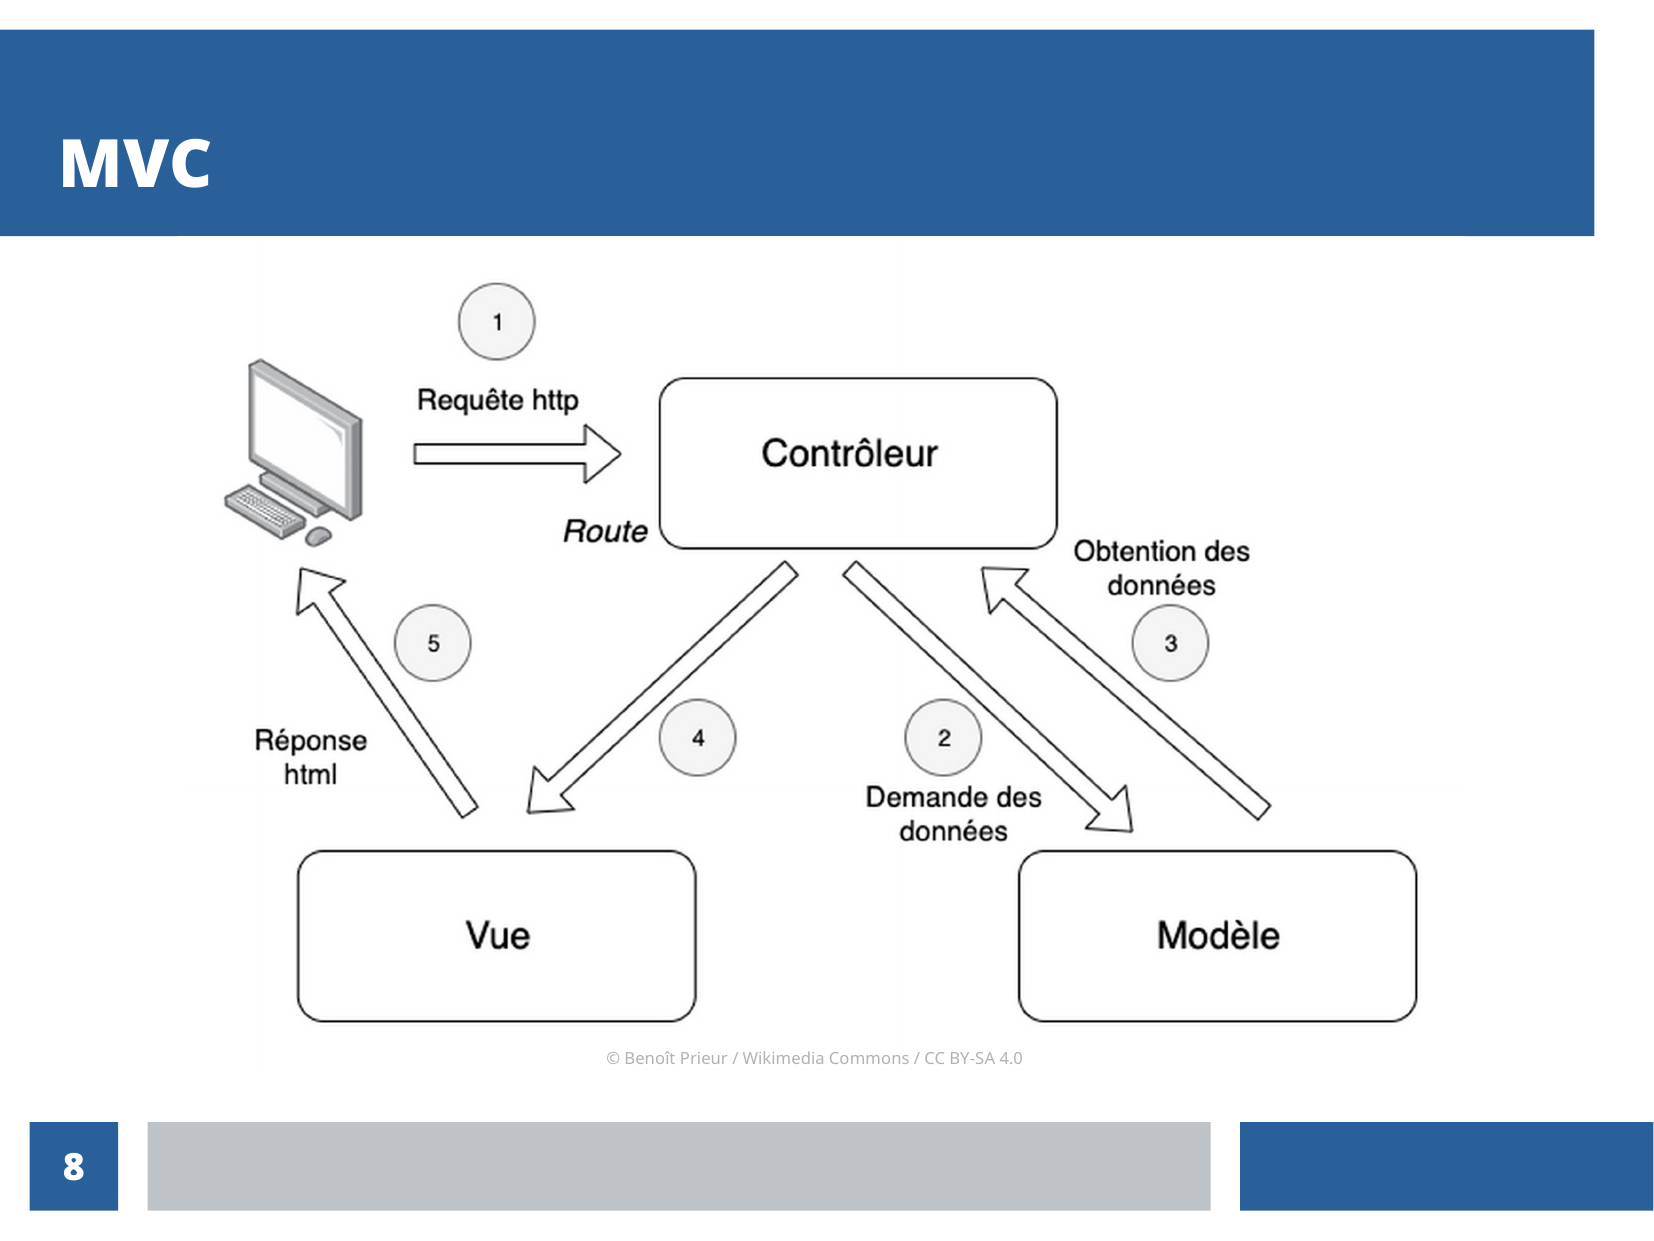

# MVC
© Benoît Prieur / Wikimedia Commons / CC BY-SA 4.0
8